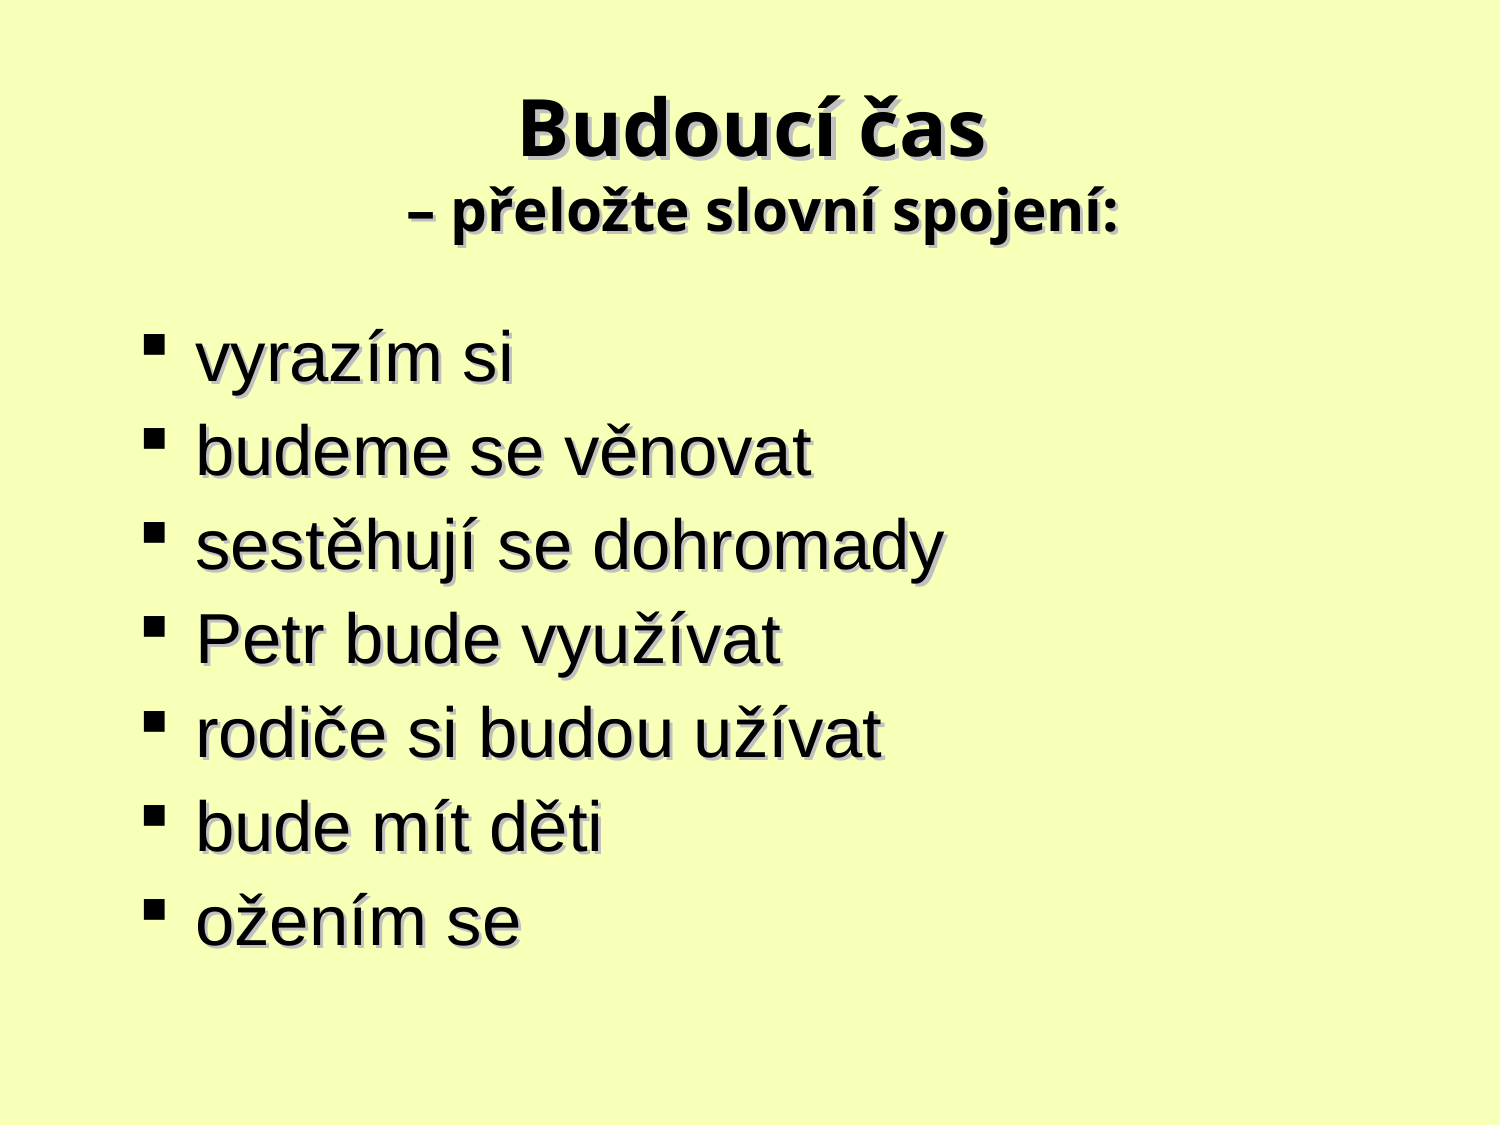

# Budoucí čas – přeložte slovní spojení:
vyrazím si
budeme se věnovat
sestěhují se dohromady
Petr bude využívat
rodiče si budou užívat
bude mít děti
ožením se